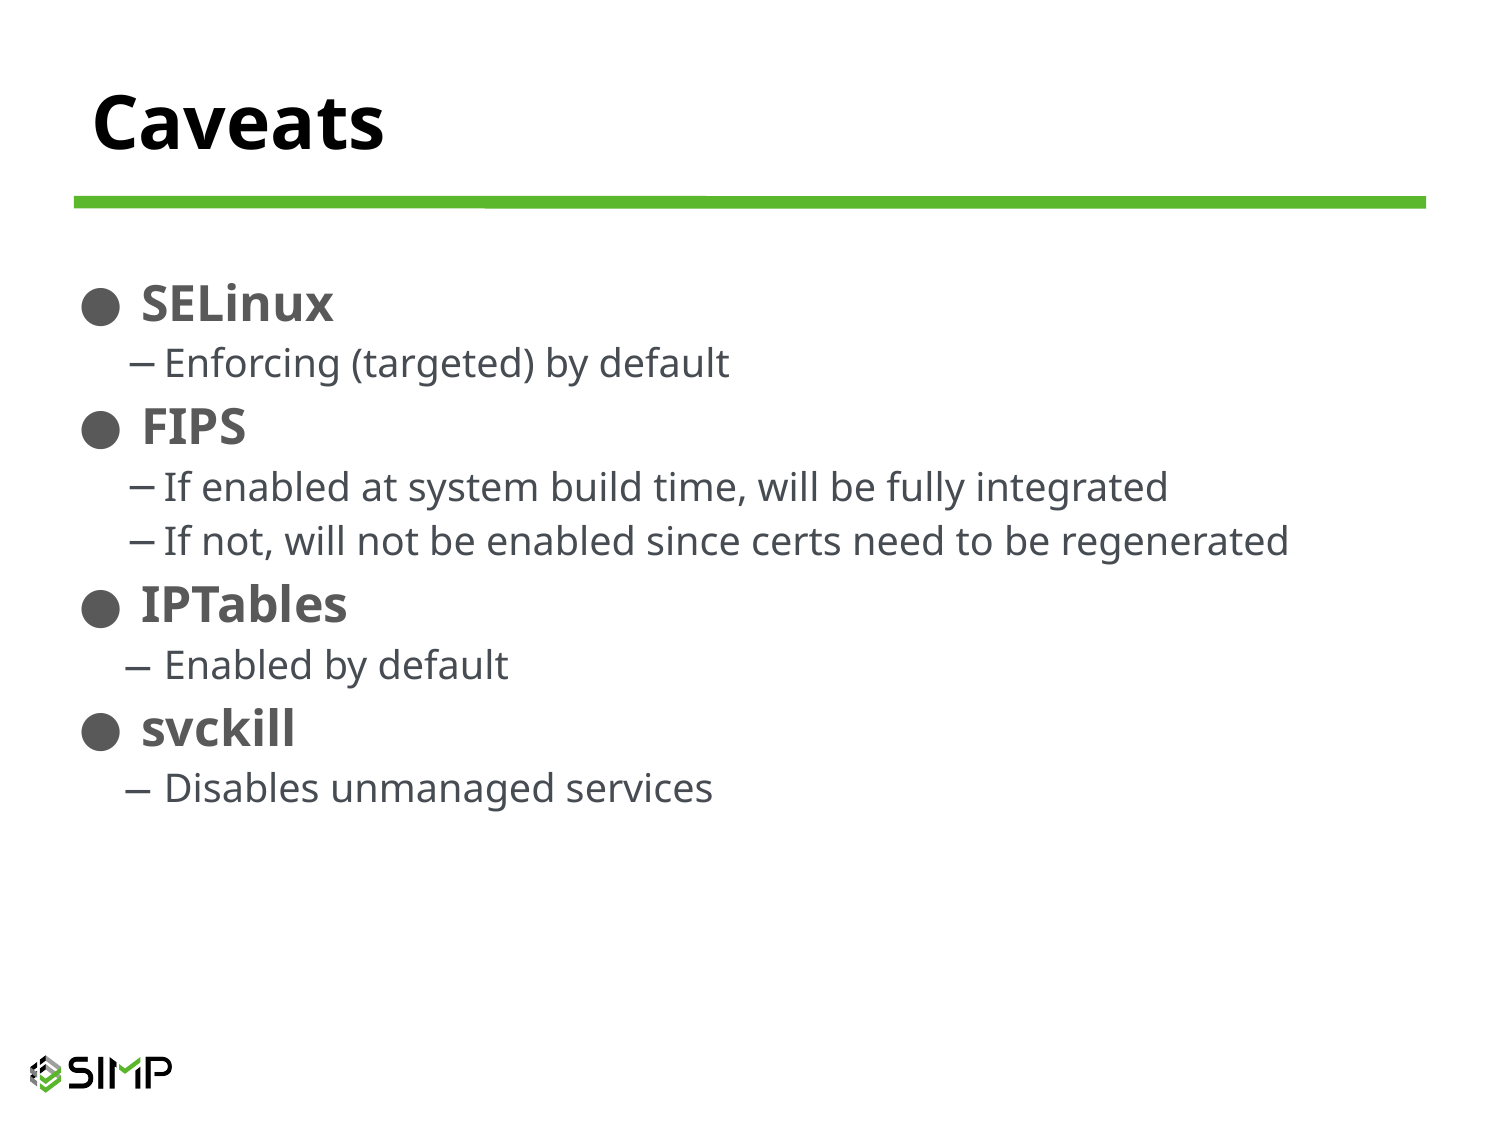

# Caveats
SELinux
Enforcing (targeted) by default
FIPS
If enabled at system build time, will be fully integrated
If not, will not be enabled since certs need to be regenerated
IPTables
Enabled by default
svckill
Disables unmanaged services